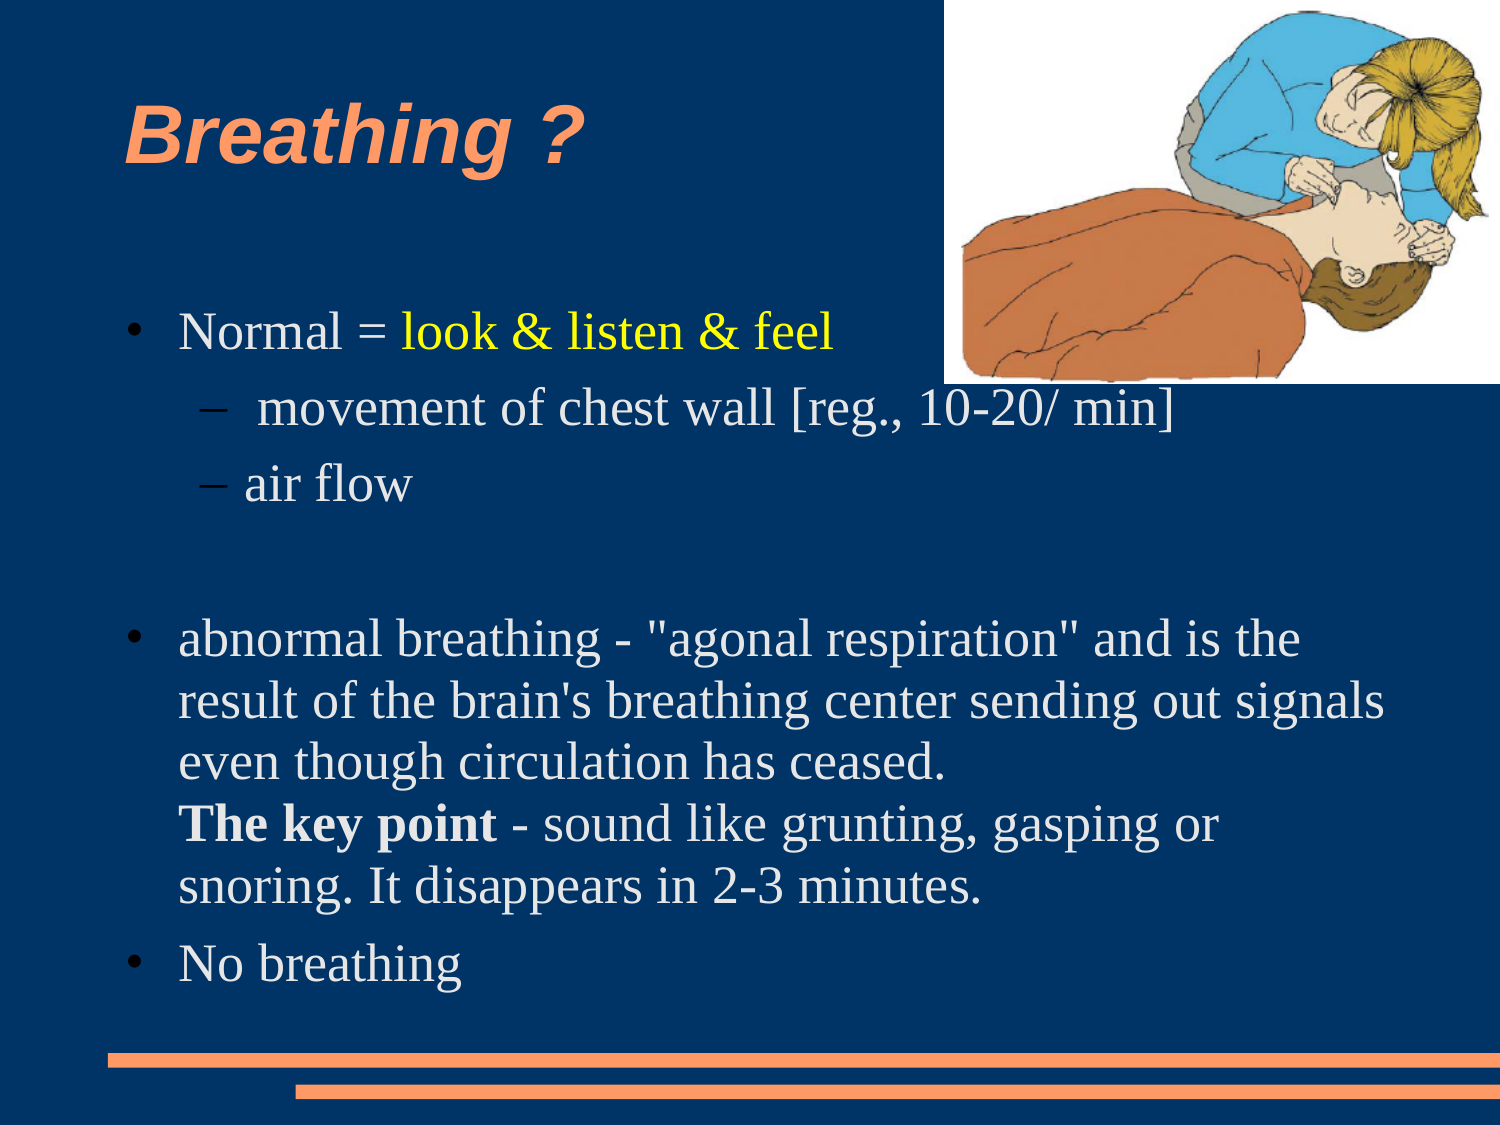

# Breathing ?
Normal = look & listen & feel
 movement of chest wall [reg., 10-20/ min]
air flow
abnormal breathing - "agonal respiration" and is the result of the brain's breathing center sending out signals even though circulation has ceased.
The key point - sound like grunting, gasping or snoring. It disappears in 2-3 minutes.
No breathing